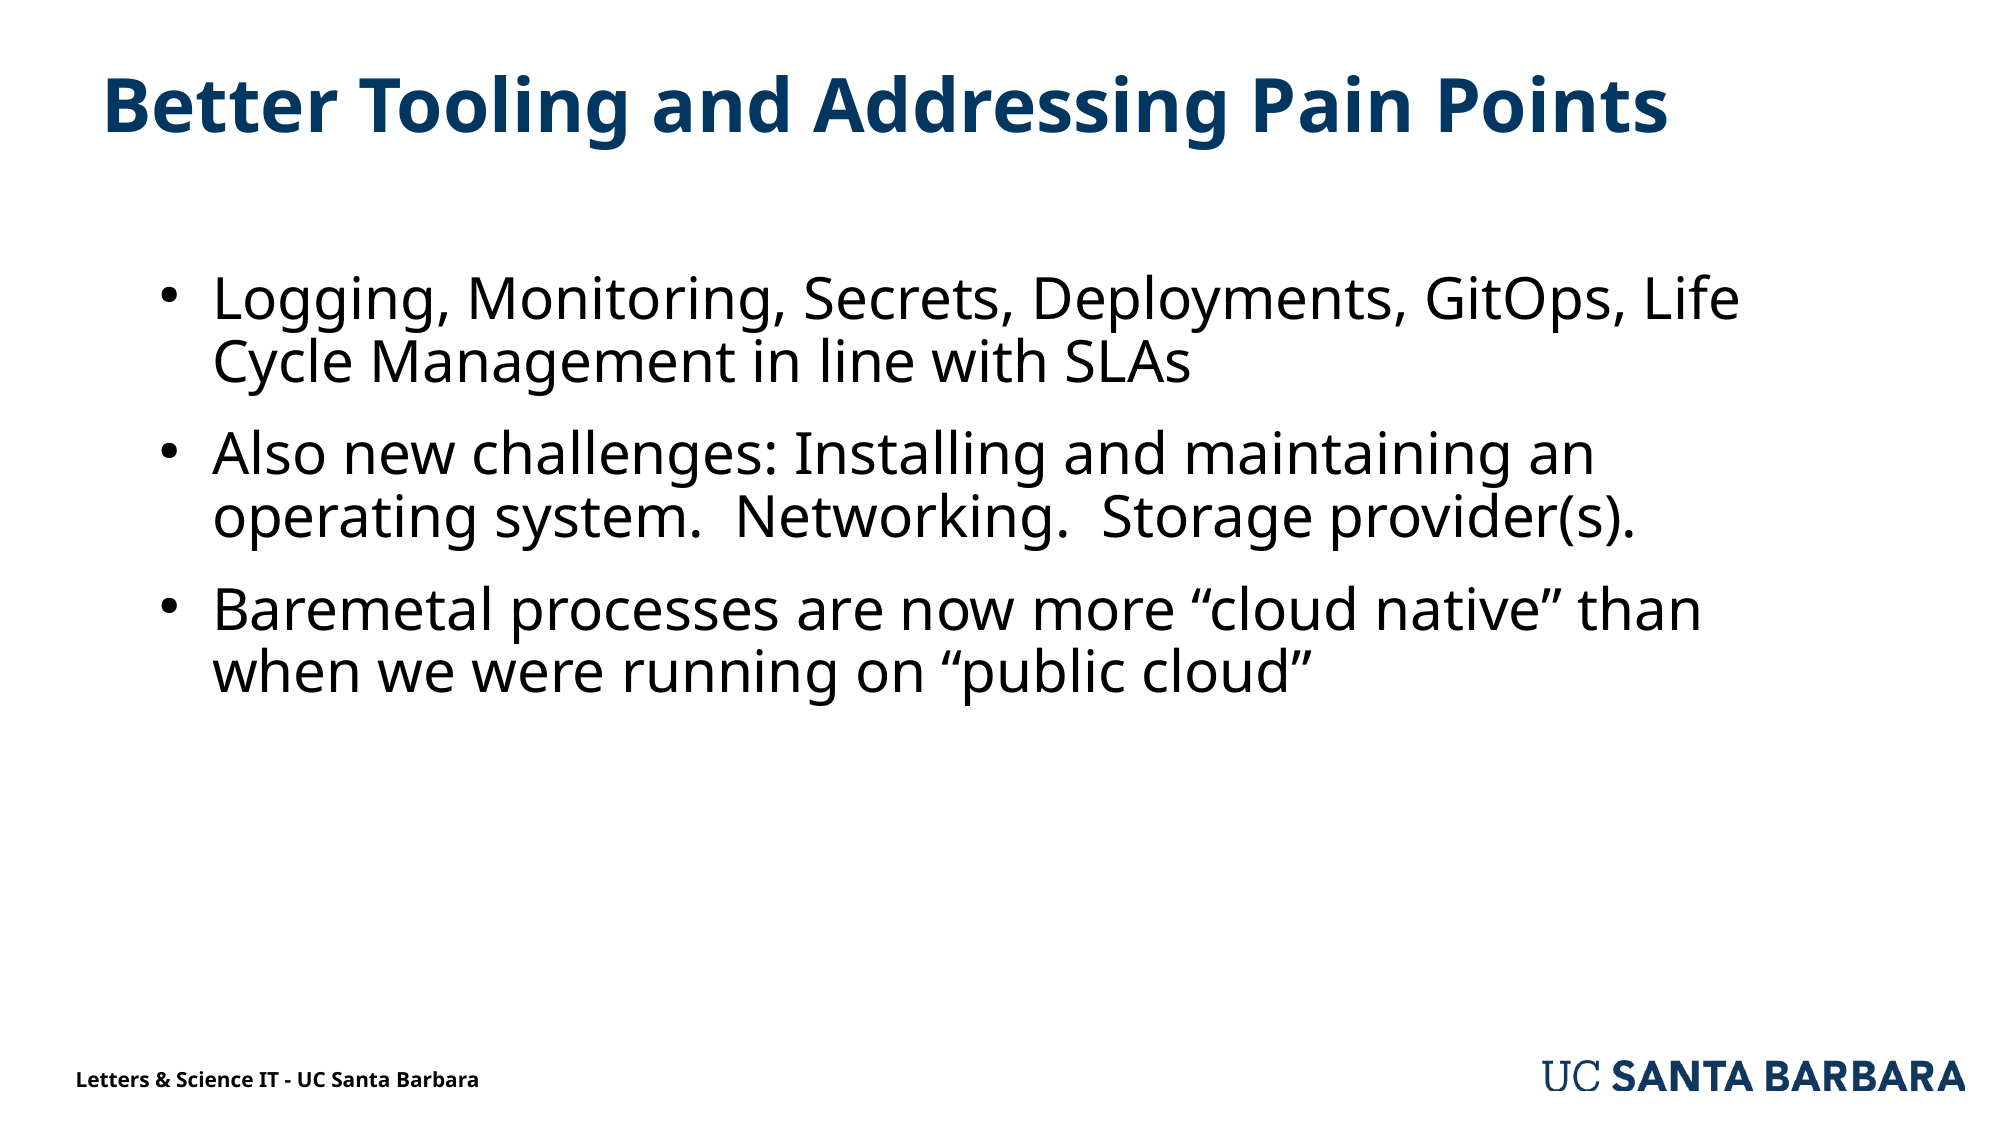

# Better Tooling and Addressing Pain Points
Logging, Monitoring, Secrets, Deployments, GitOps, Life Cycle Management in line with SLAs
Also new challenges: Installing and maintaining an operating system. Networking. Storage provider(s).
Baremetal processes are now more “cloud native” than when we were running on “public cloud”